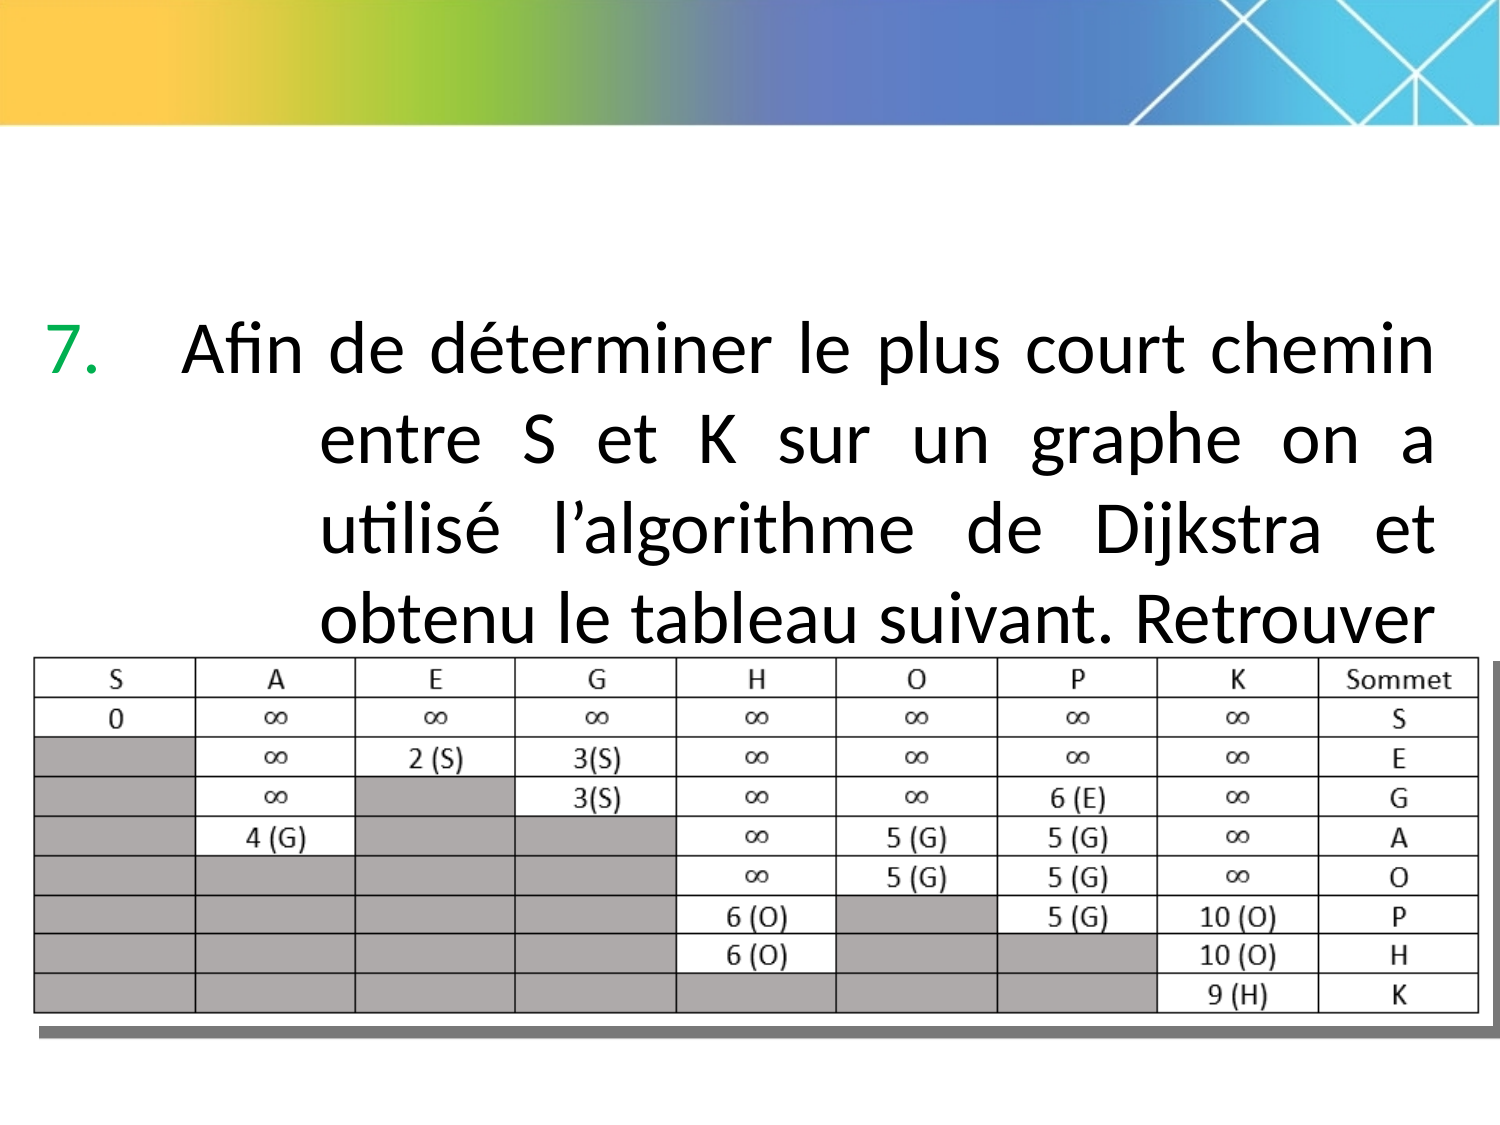

# Afin de déterminer le plus court chemin entre S et K sur un graphe on a utilisé l’algorithme de Dijkstra et obtenu le tableau suivant. Retrouver ce plus court chemin et le temps correspondant en minutes.